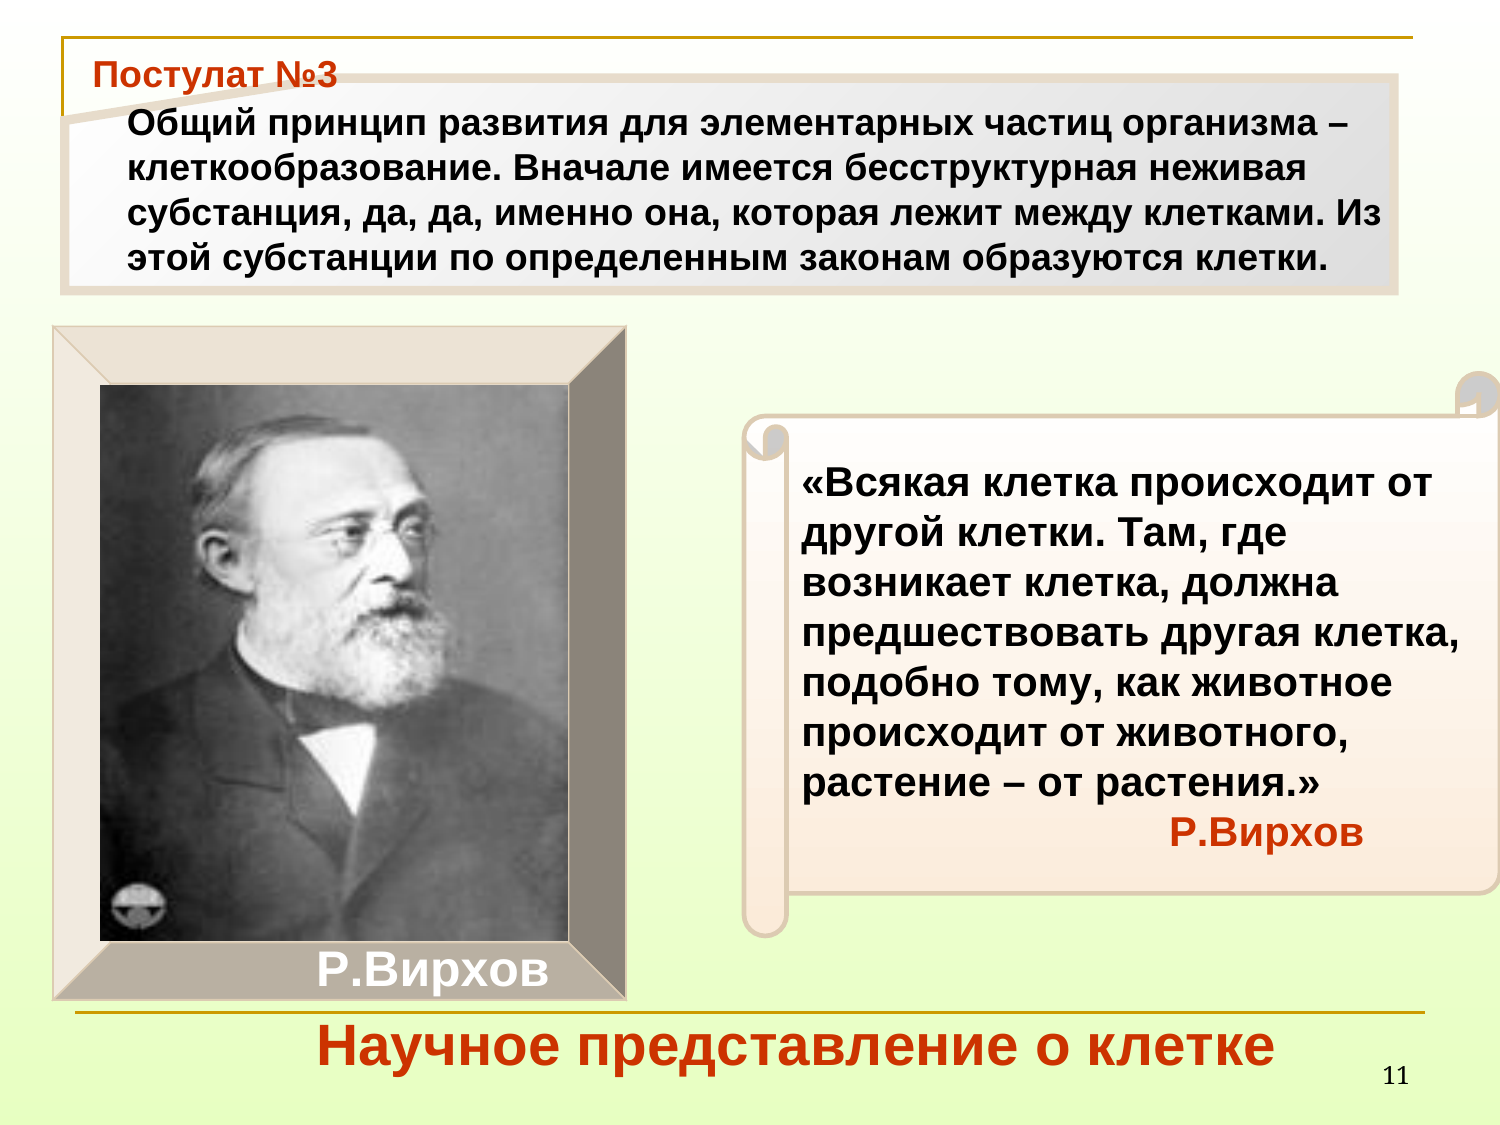

Постулат №3
Общий принцип развития для элементарных частиц организма – клеткообразование. Вначале имеется бесструктурная неживая субстанция, да, да, именно она, которая лежит между клетками. Из этой субстанции по определенным законам образуются клетки.
«Всякая клетка происходит от
другой клетки. Там, где
возникает клетка, должна
предшествовать другая клетка,
подобно тому, как животное
происходит от животного,
растение – от растения.»
 Р.Вирхов
Р.Вирхов
Научное представление о клетке
11